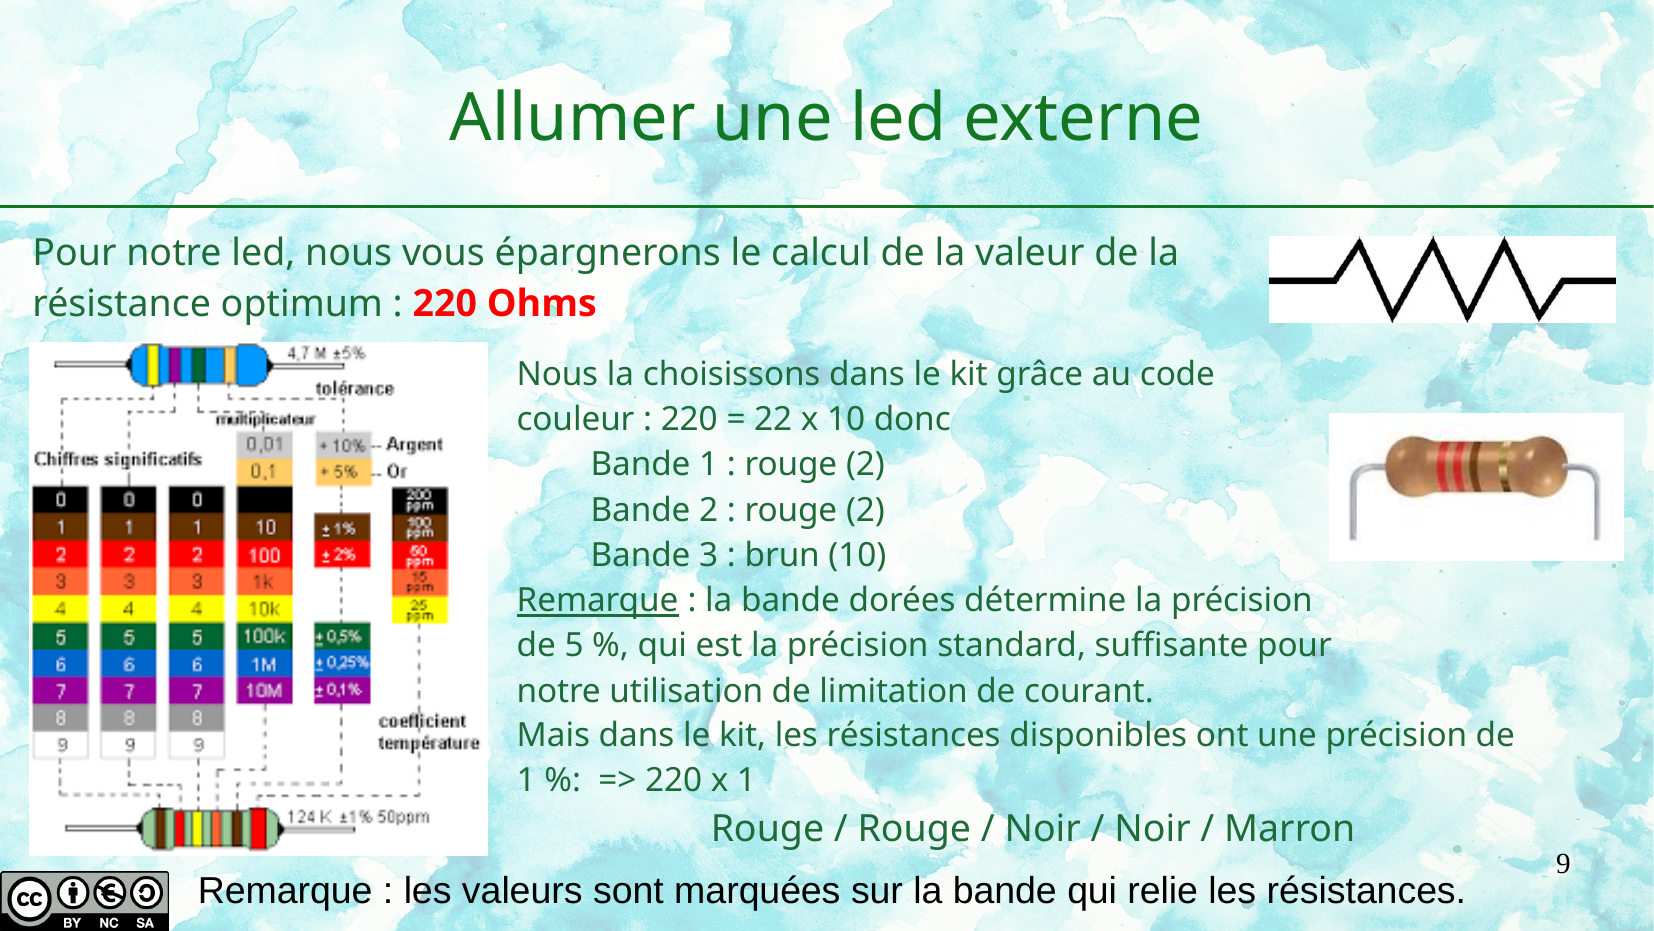

# Allumer une led externe
Pour notre led, nous vous épargnerons le calcul de la valeur de la résistance optimum : 220 Ohms
Nous la choisissons dans le kit grâce au code couleur : 220 = 22 x 10 donc
	Bande 1 : rouge (2)
	Bande 2 : rouge (2)
	Bande 3 : brun (10)
Remarque : la bande dorées détermine la précision de 5 %, qui est la précision standard, suffisante pour notre utilisation de limitation de courant.
Mais dans le kit, les résistances disponibles ont une précision de 1 %: => 220 x 1
Rouge / Rouge / Noir / Noir / Marron
9
Remarque : les valeurs sont marquées sur la bande qui relie les résistances.